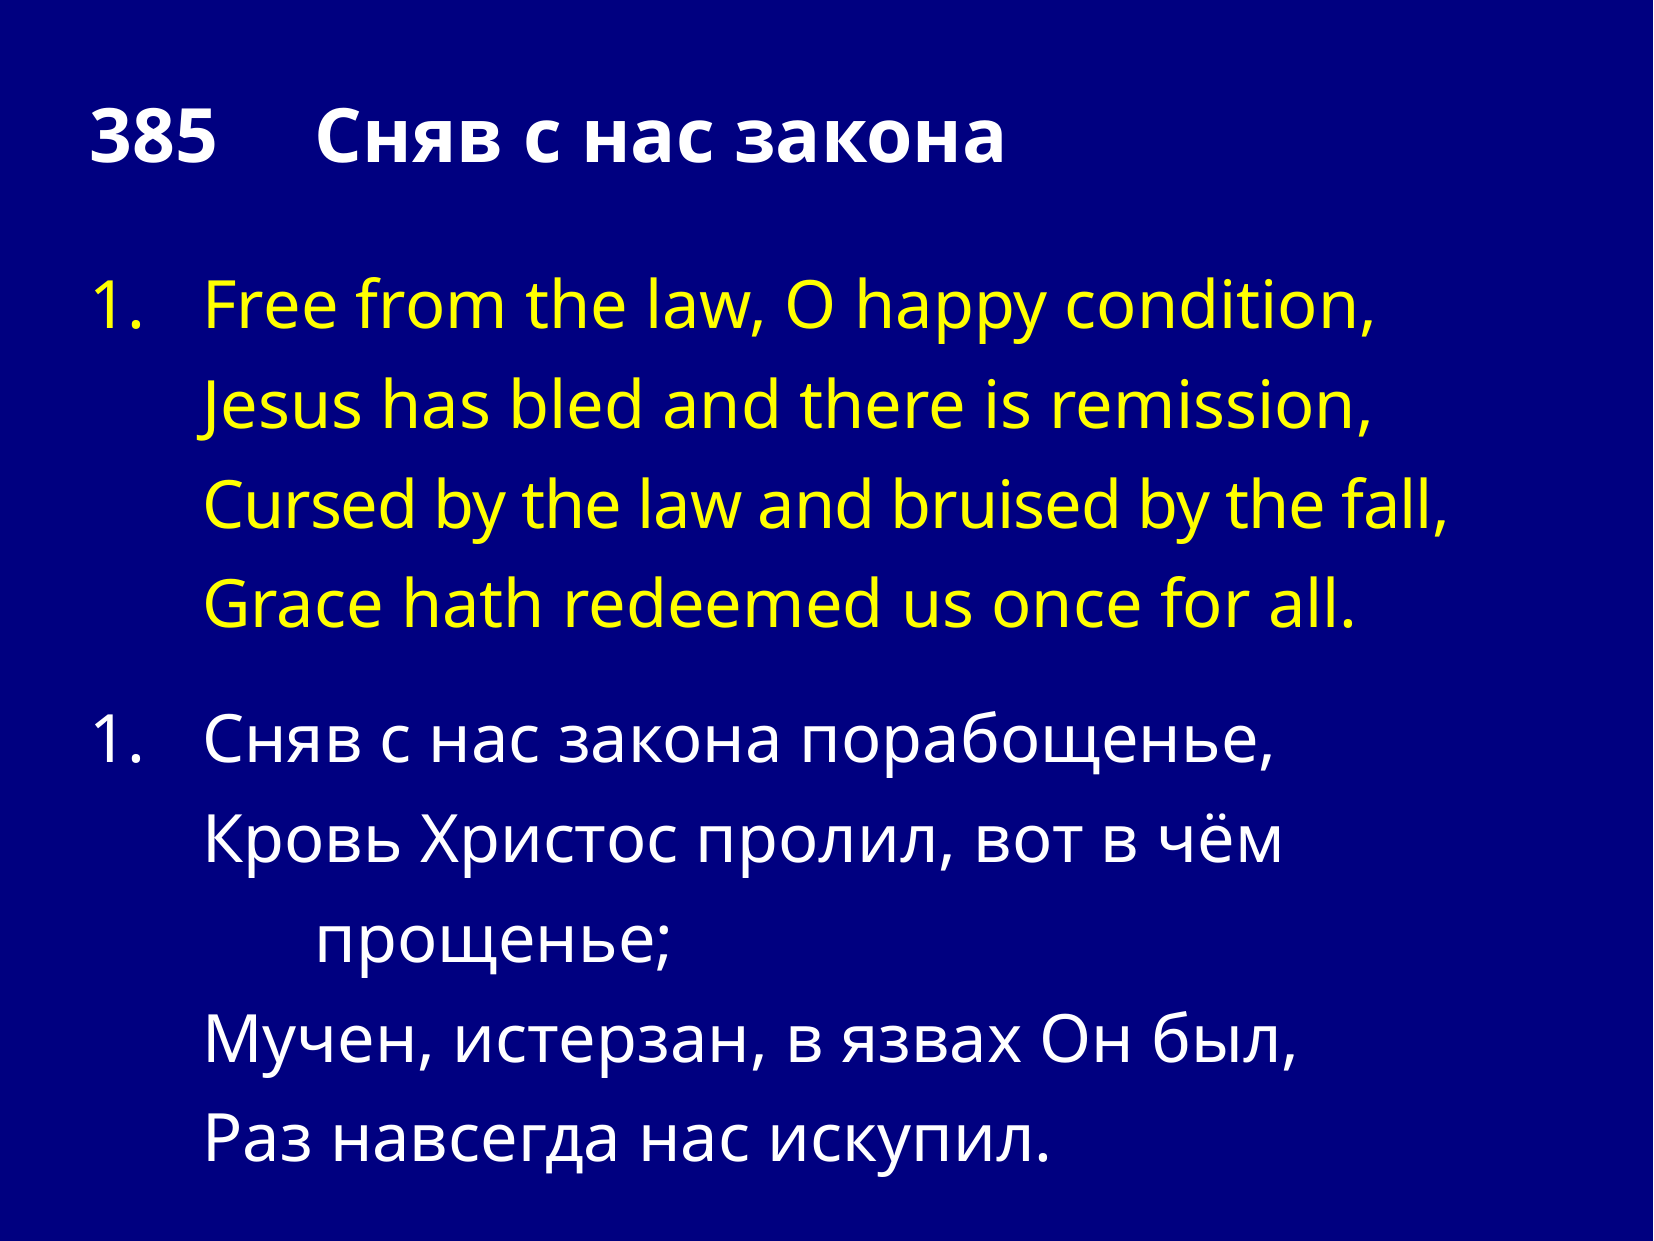

385	Сняв с нас закона
1.	Free from the law, O happy condition,
	Jesus has bled and there is remission,
	Cursed by the law and bruised by the fall,
	Grace hath redeemed us once for all.
1.	Сняв с нас закона порабощенье,
	Кровь Христос пролил, вот в чём
		прощенье;
	Мучен, истерзан, в язвах Он был,
	Раз навсегда нас искупил.